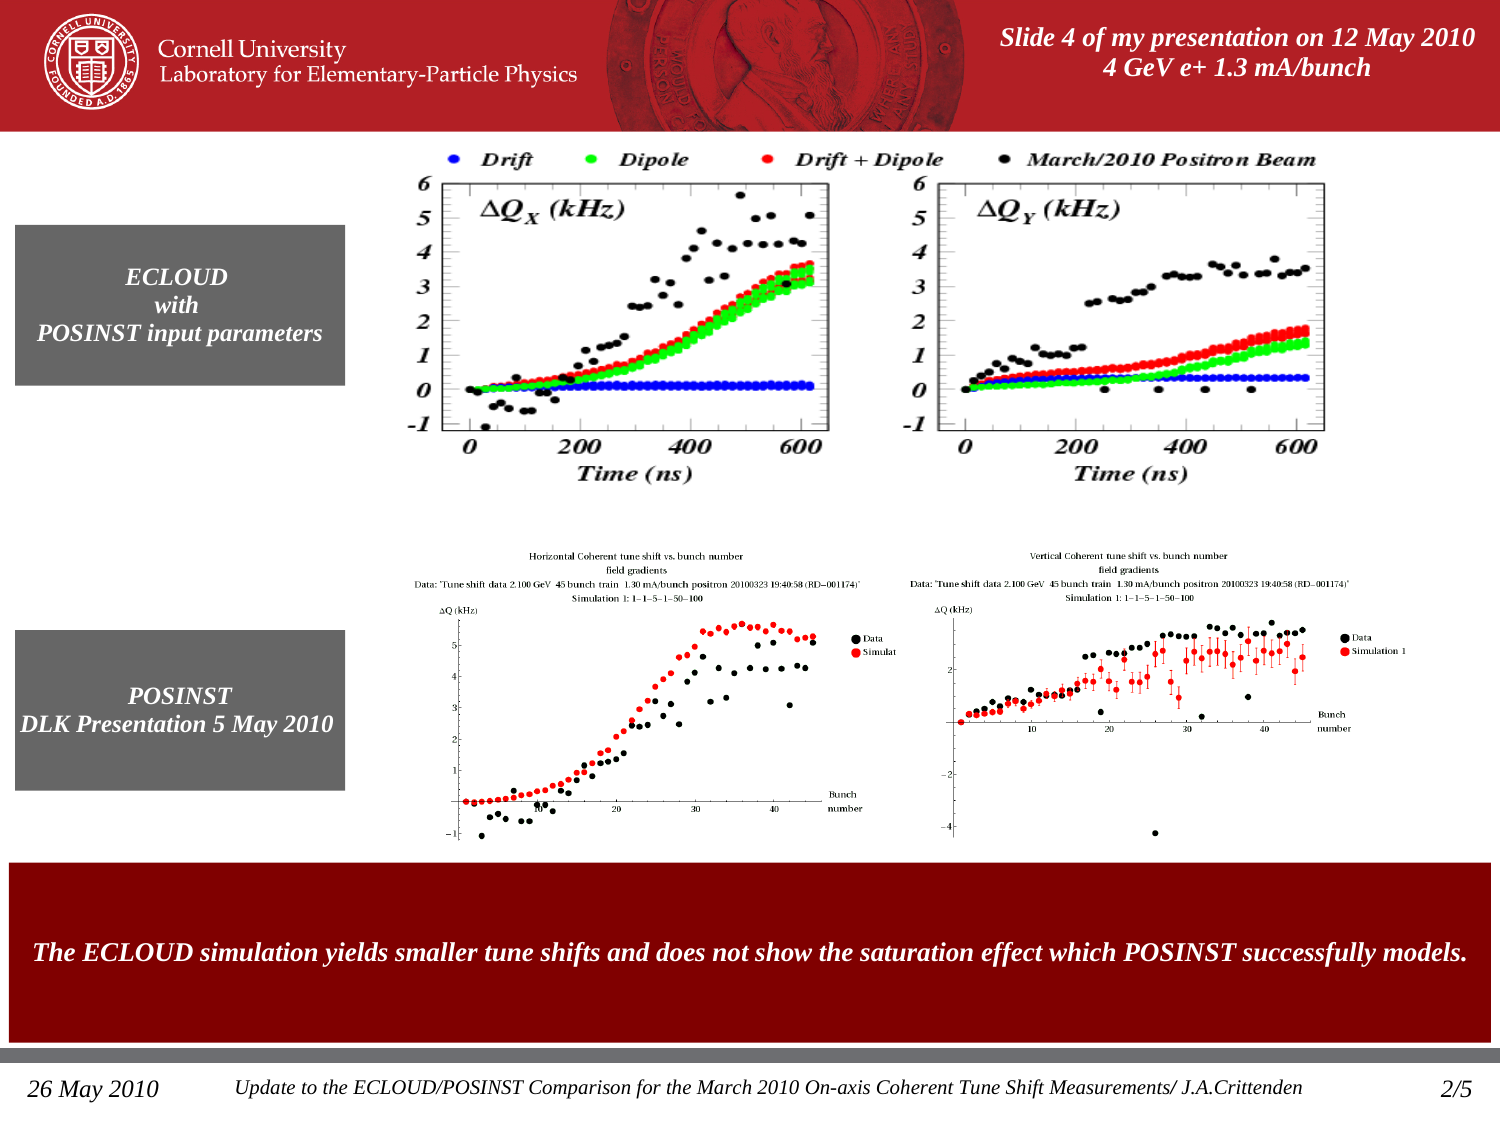

Slide 4 of my presentation on 12 May 2010
4 GeV e+ 1.3 mA/bunch
ECLOUD
with
POSINST input parameters
POSINST
DLK Presentation 5 May 2010
The ECLOUD simulation yields smaller tune shifts and does not show the saturation effect which POSINST successfully models.